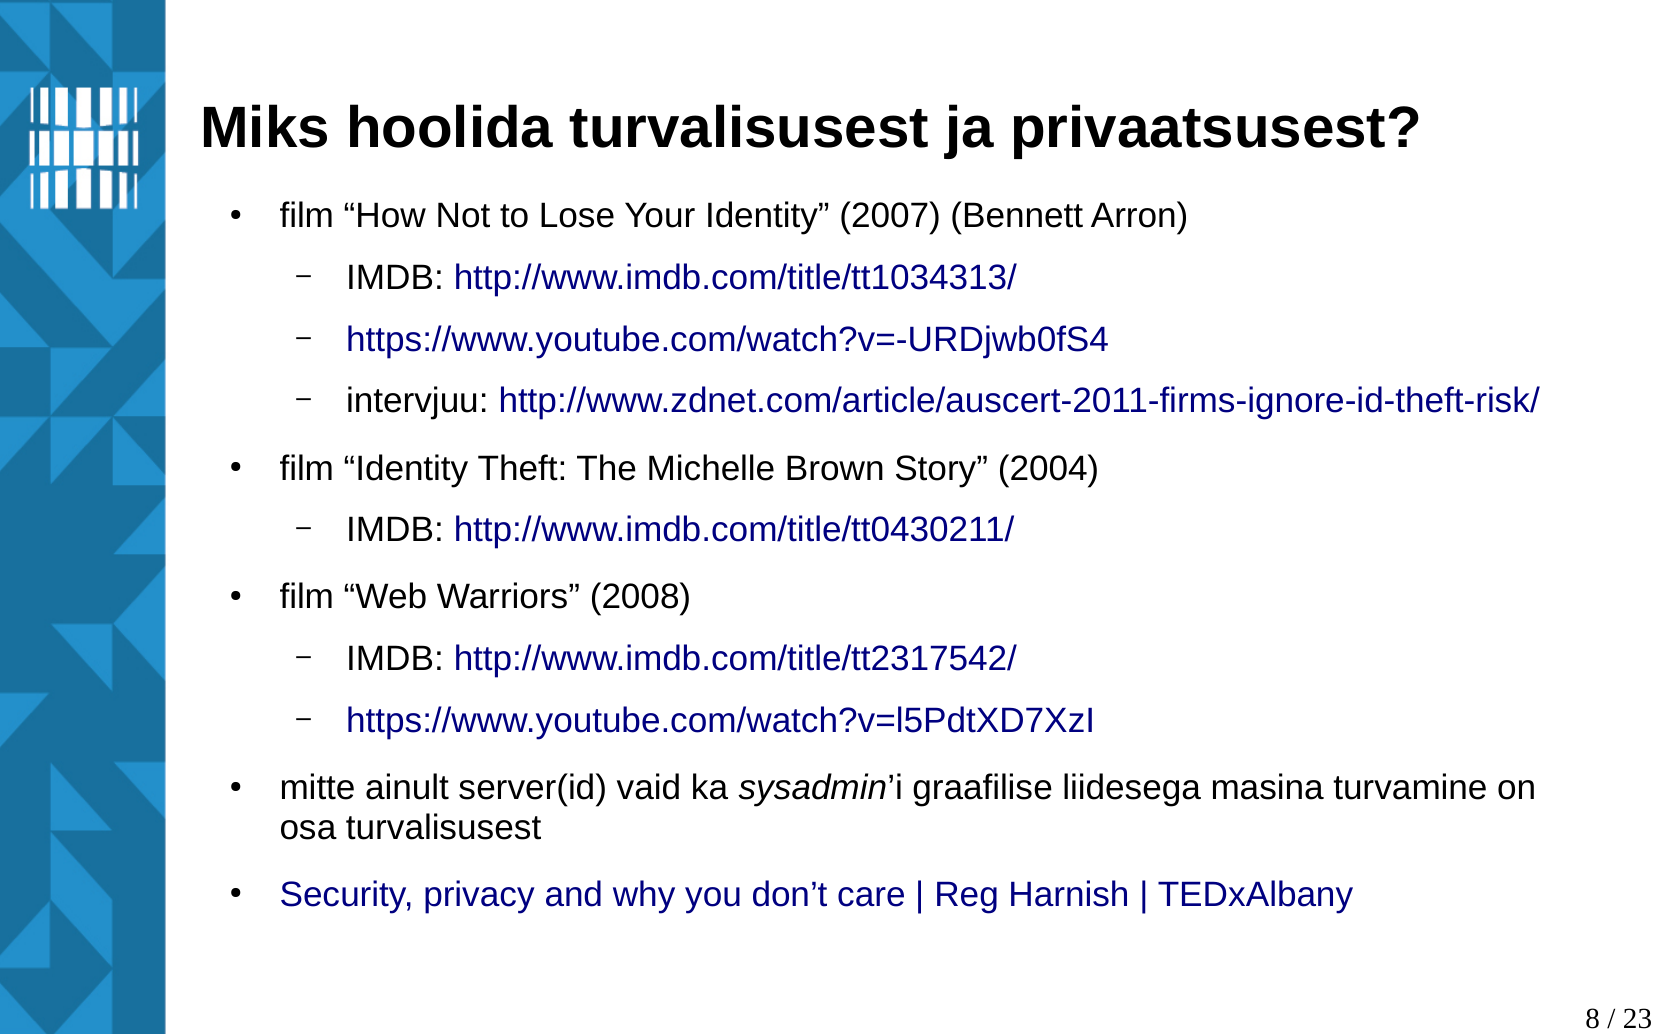

# Miks hoolida turvalisusest ja privaatsusest?
film “How Not to Lose Your Identity” (2007) (Bennett Arron)
IMDB: http://www.imdb.com/title/tt1034313/
https://www.youtube.com/watch?v=-URDjwb0fS4
intervjuu: http://www.zdnet.com/article/auscert-2011-firms-ignore-id-theft-risk/
film “Identity Theft: The Michelle Brown Story” (2004)
IMDB: http://www.imdb.com/title/tt0430211/
film “Web Warriors” (2008)
IMDB: http://www.imdb.com/title/tt2317542/
https://www.youtube.com/watch?v=l5PdtXD7XzI
mitte ainult server(id) vaid ka sysadmin’i graafilise liidesega masina turvamine on osa turvalisusest
Security, privacy and why you don’t care | Reg Harnish | TEDxAlbany
8